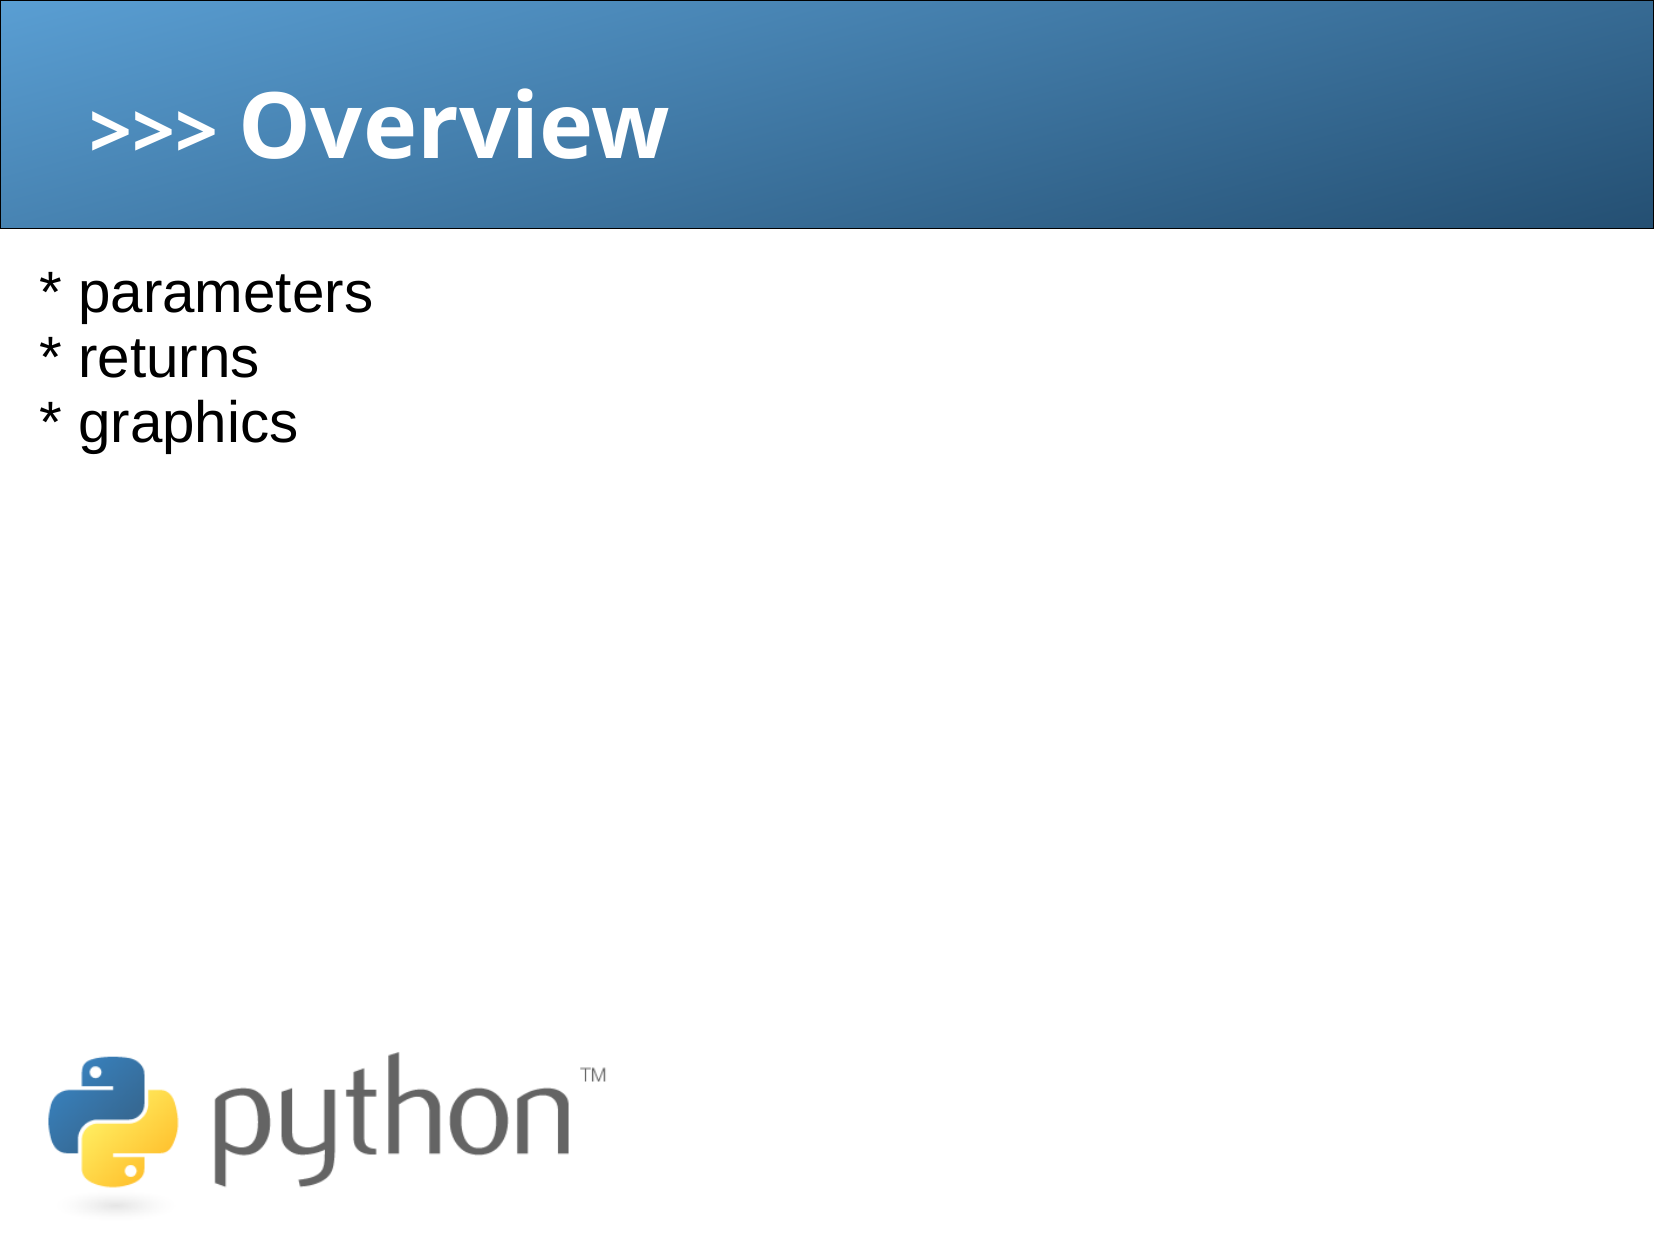

>>> Overview
* parameters
* returns
* graphics